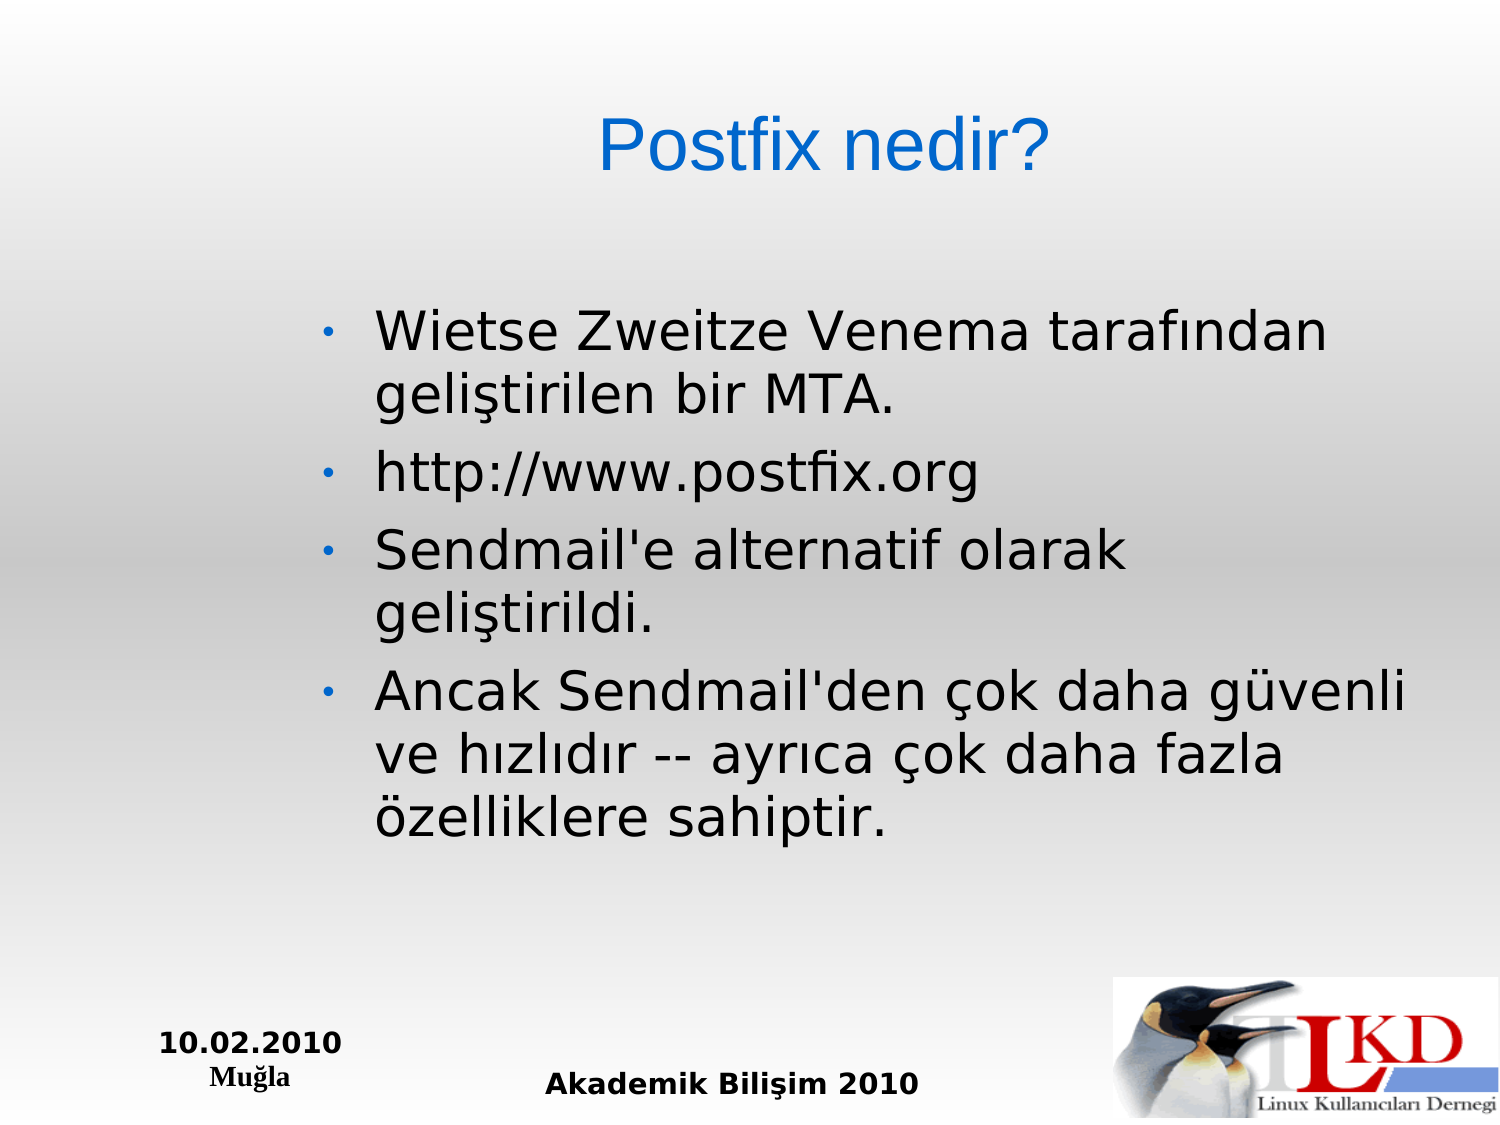

# Postfix nedir?
Wietse Zweitze Venema tarafından geliştirilen bir MTA.
http://www.postfix.org
Sendmail'e alternatif olarak geliştirildi.
Ancak Sendmail'den çok daha güvenli ve hızlıdır -- ayrıca çok daha fazla özelliklere sahiptir.